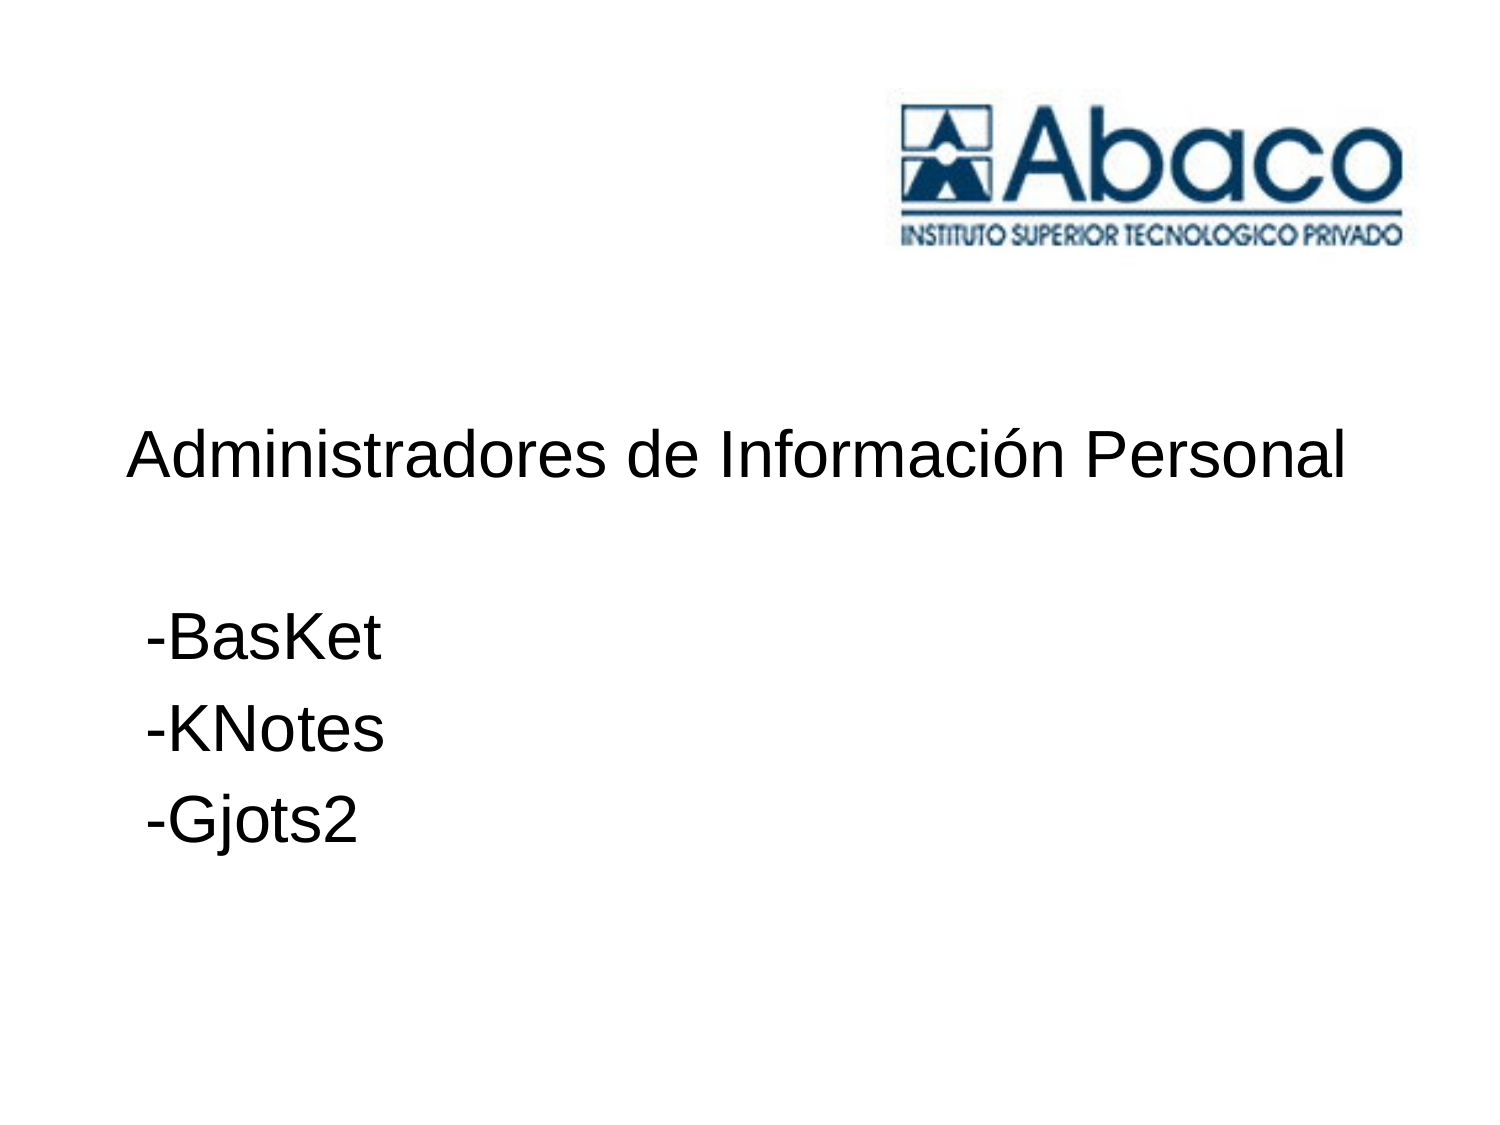

# Administradores de Información Personal
 -BasKet
 -KNotes
 -Gjots2